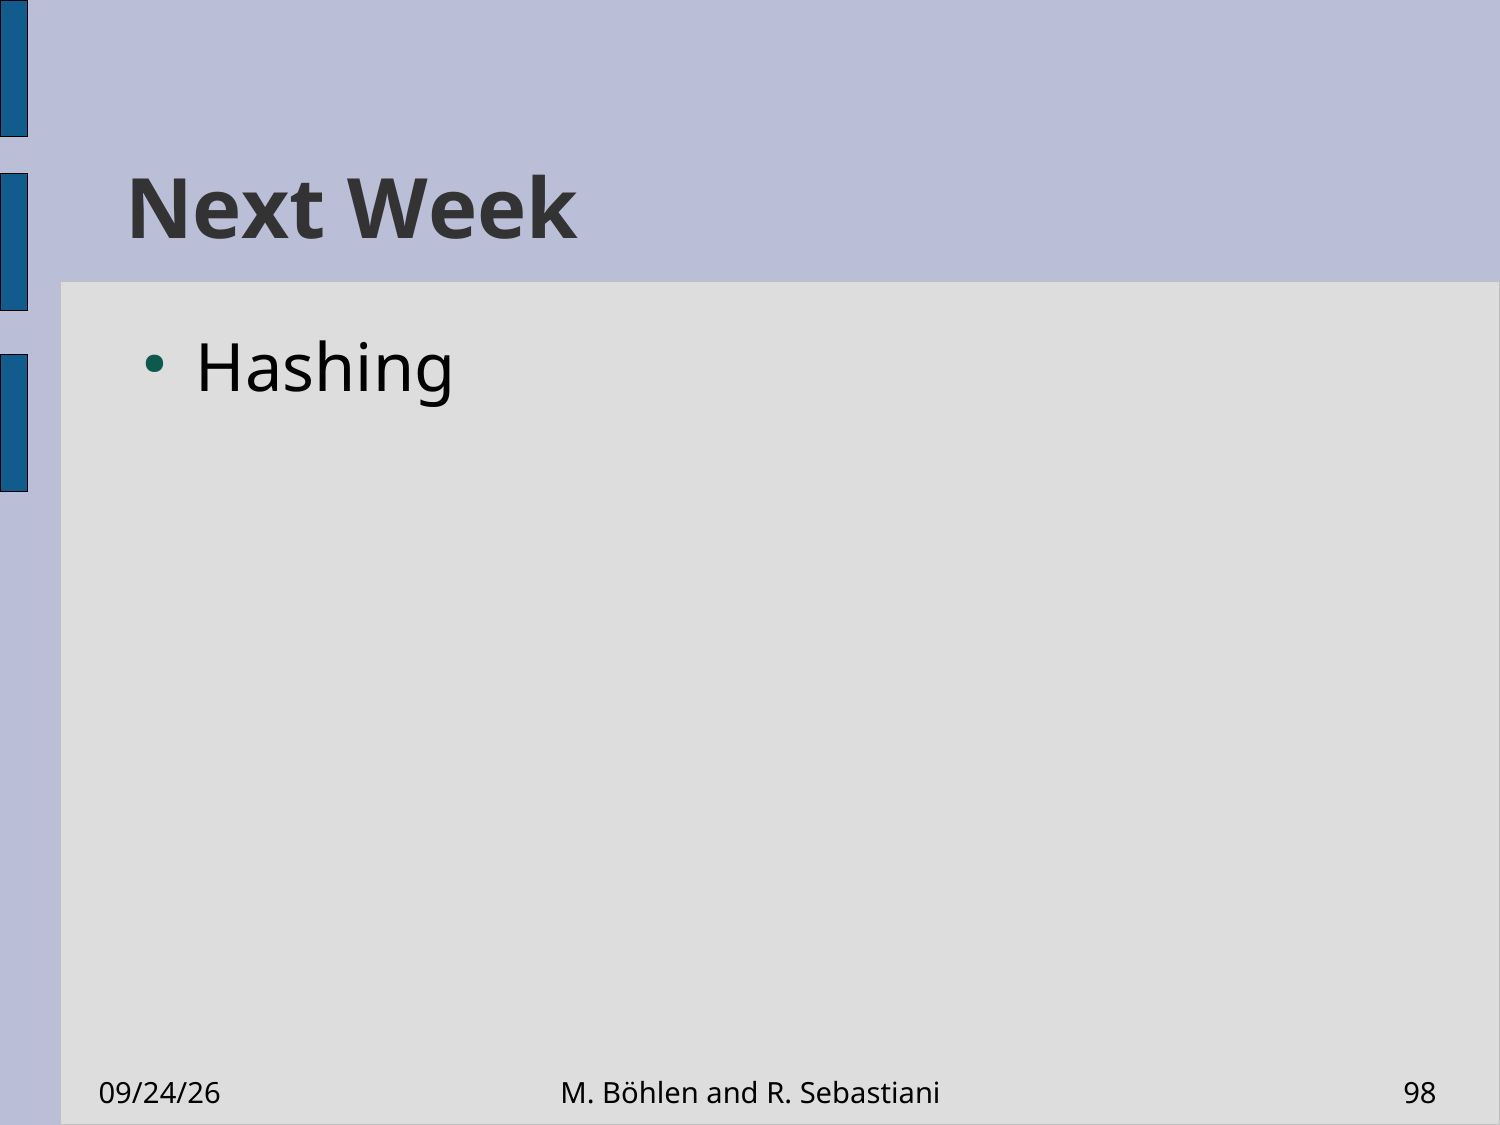

# Next Week
Hashing
M. Böhlen and R. Sebastiani
98